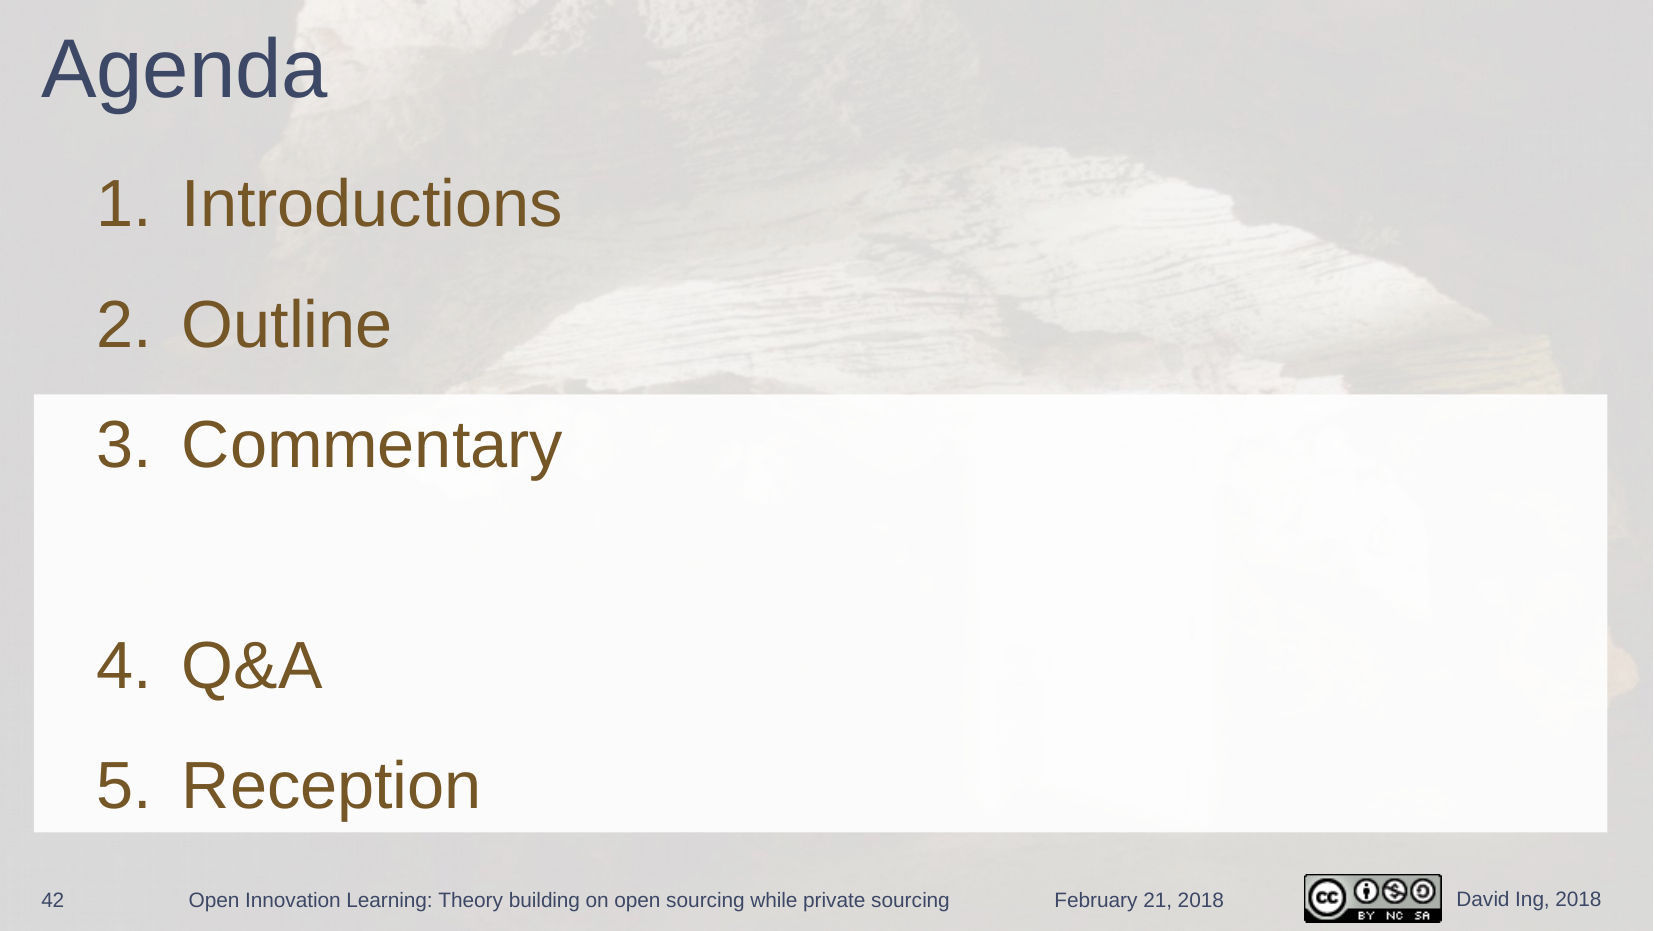

# Agenda
| 1. | Introductions | |
| --- | --- | --- |
| 2. | Outline | |
| 3. | Commentary | |
| 4. | Q&A | |
| 5. | Reception | |
Open Innovation Learning: Theory building on open sourcing while private sourcing
February 21, 2018
42